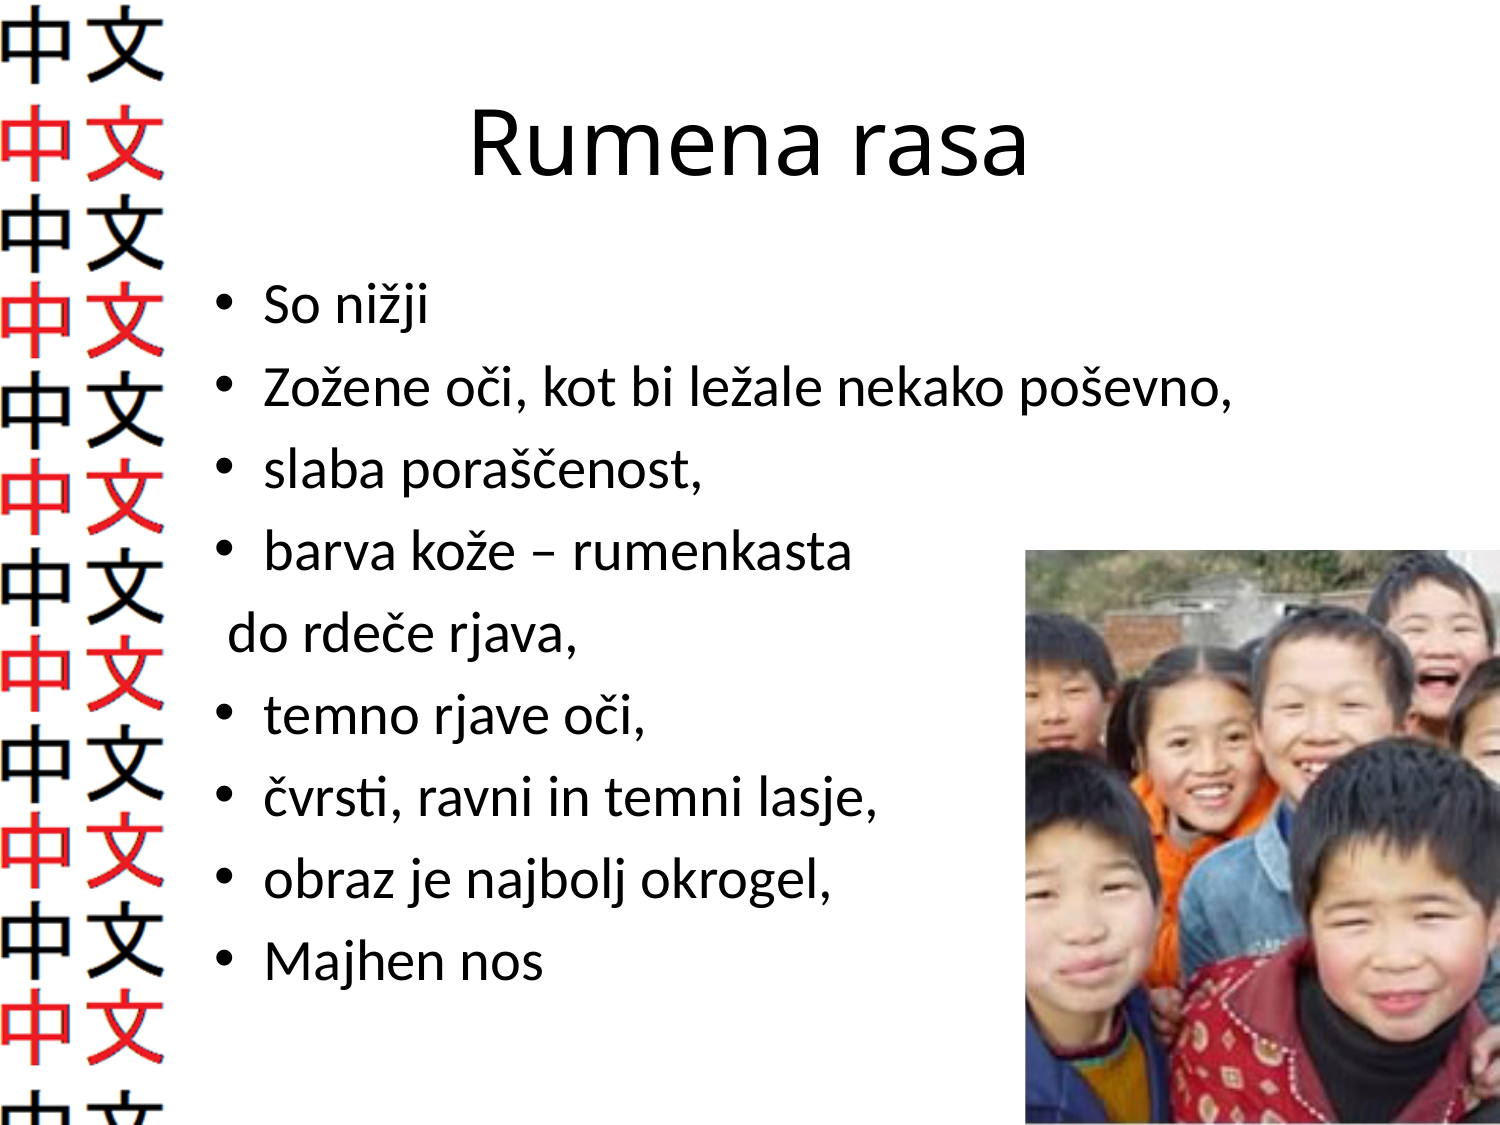

# Rumena rasa
So nižji
Zožene oči, kot bi ležale nekako poševno,
slaba poraščenost,
barva kože – rumenkasta
 do rdeče rjava,
temno rjave oči,
čvrsti, ravni in temni lasje,
obraz je najbolj okrogel,
Majhen nos